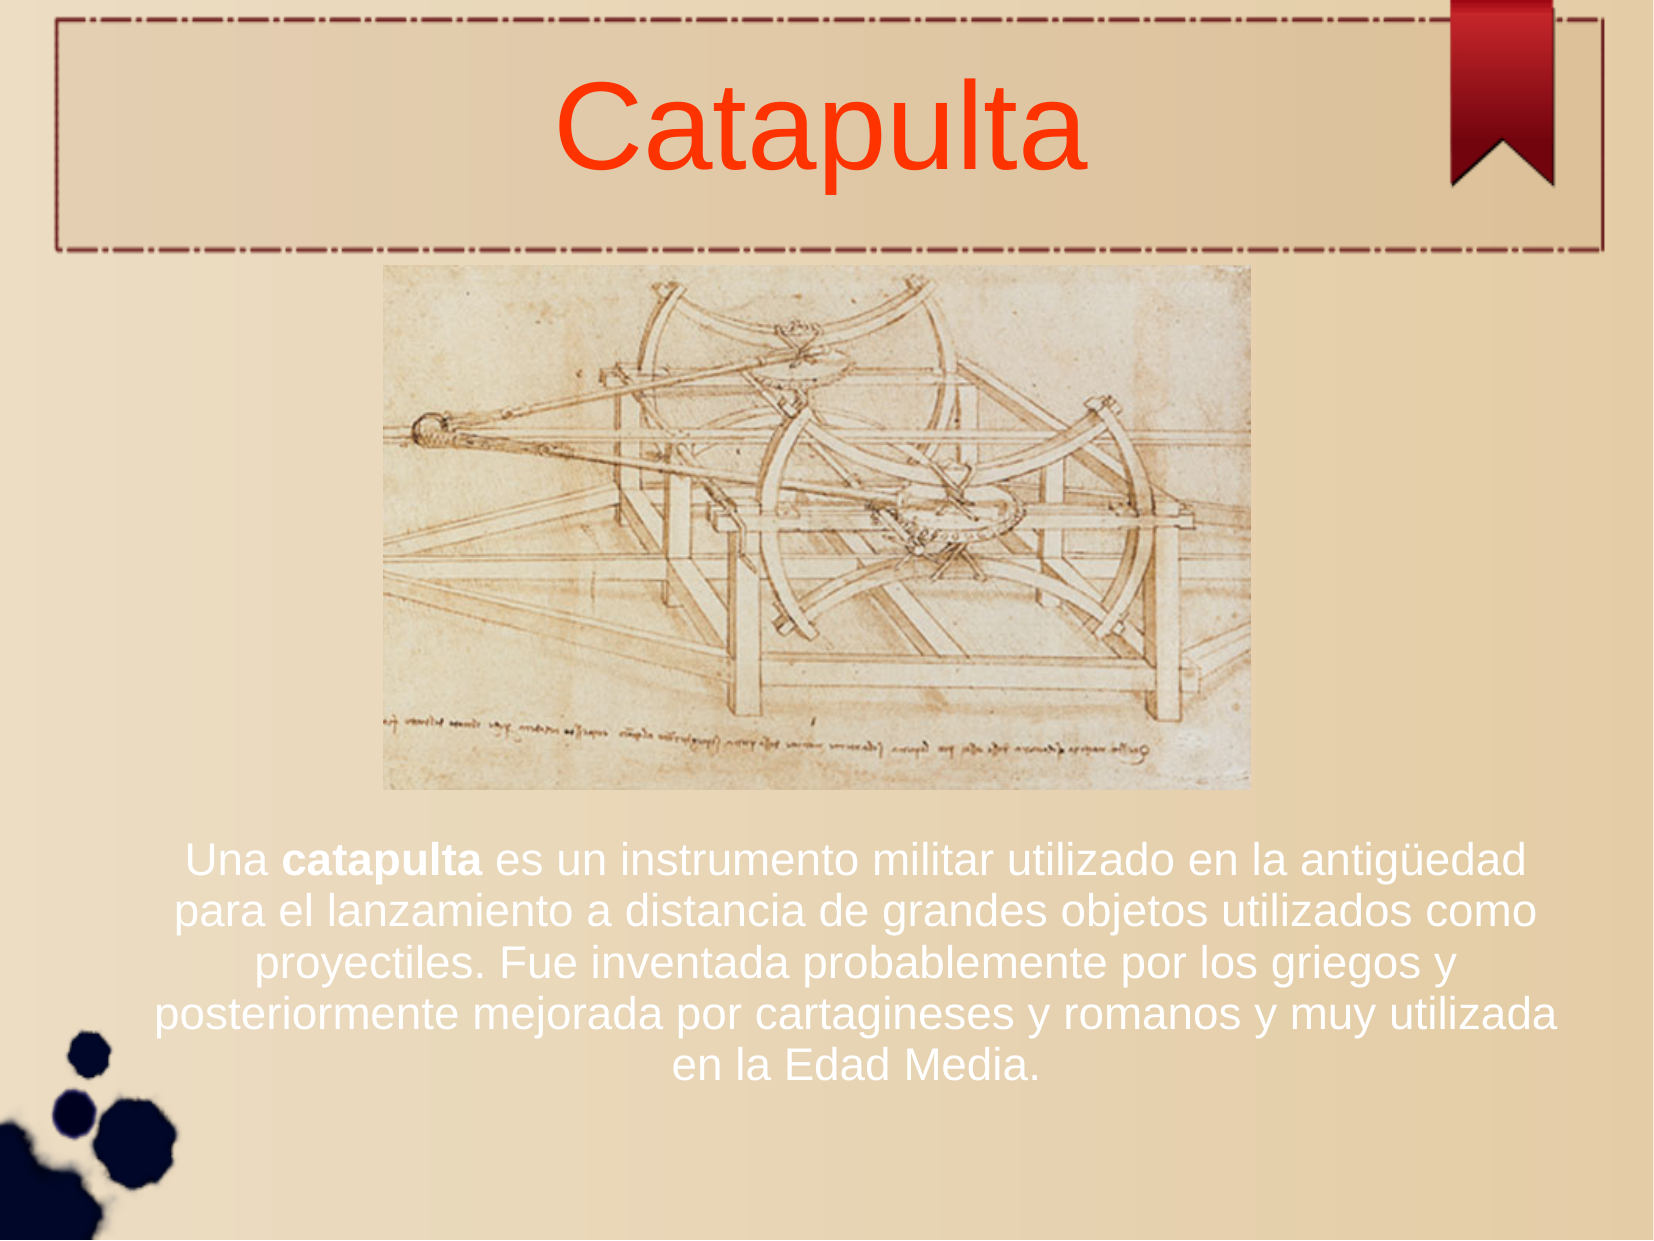

# Catapulta
Una catapulta es un instrumento militar utilizado en la antigüedad para el lanzamiento a distancia de grandes objetos utilizados como proyectiles. Fue inventada probablemente por los griegos y posteriormente mejorada por cartagineses y romanos y muy utilizada en la Edad Media.